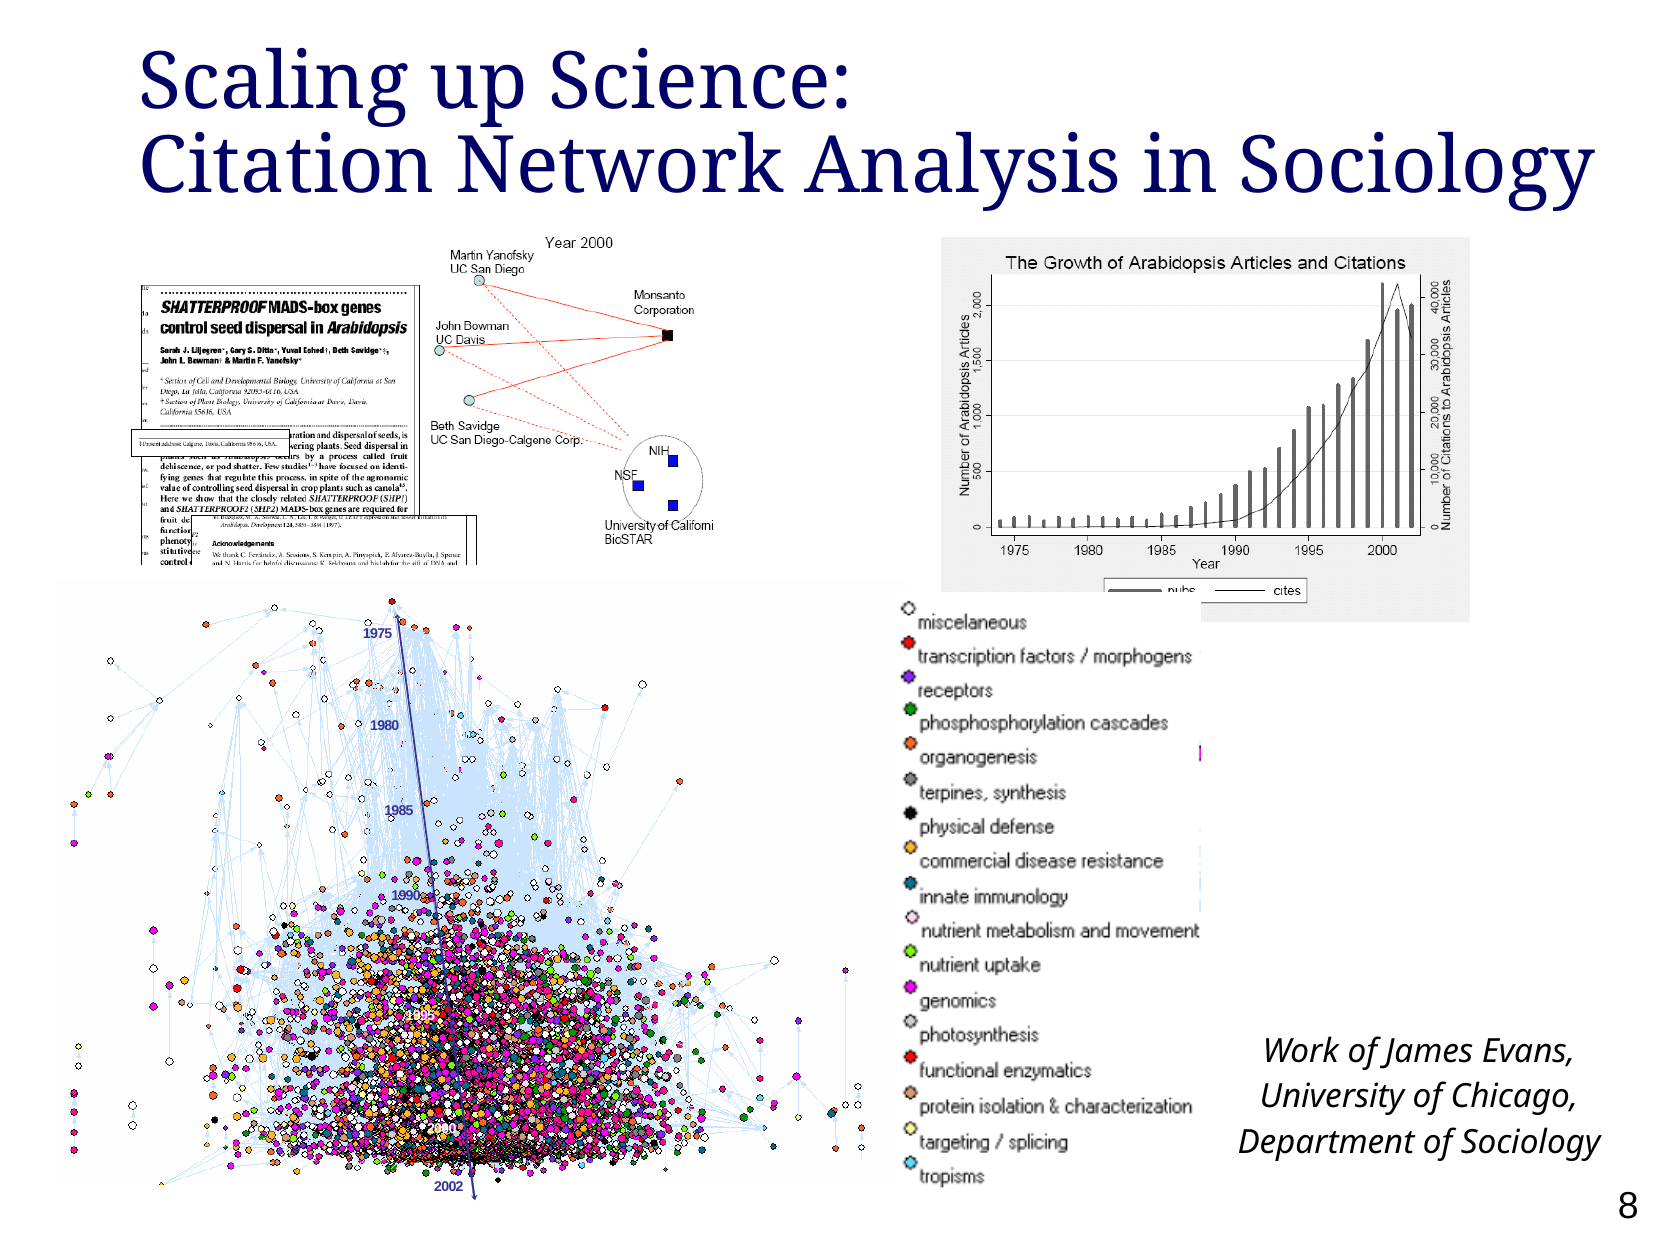

Scaling up Science:
Citation Network Analysis in Sociology
Work of James Evans, University of Chicago, Department of Sociology